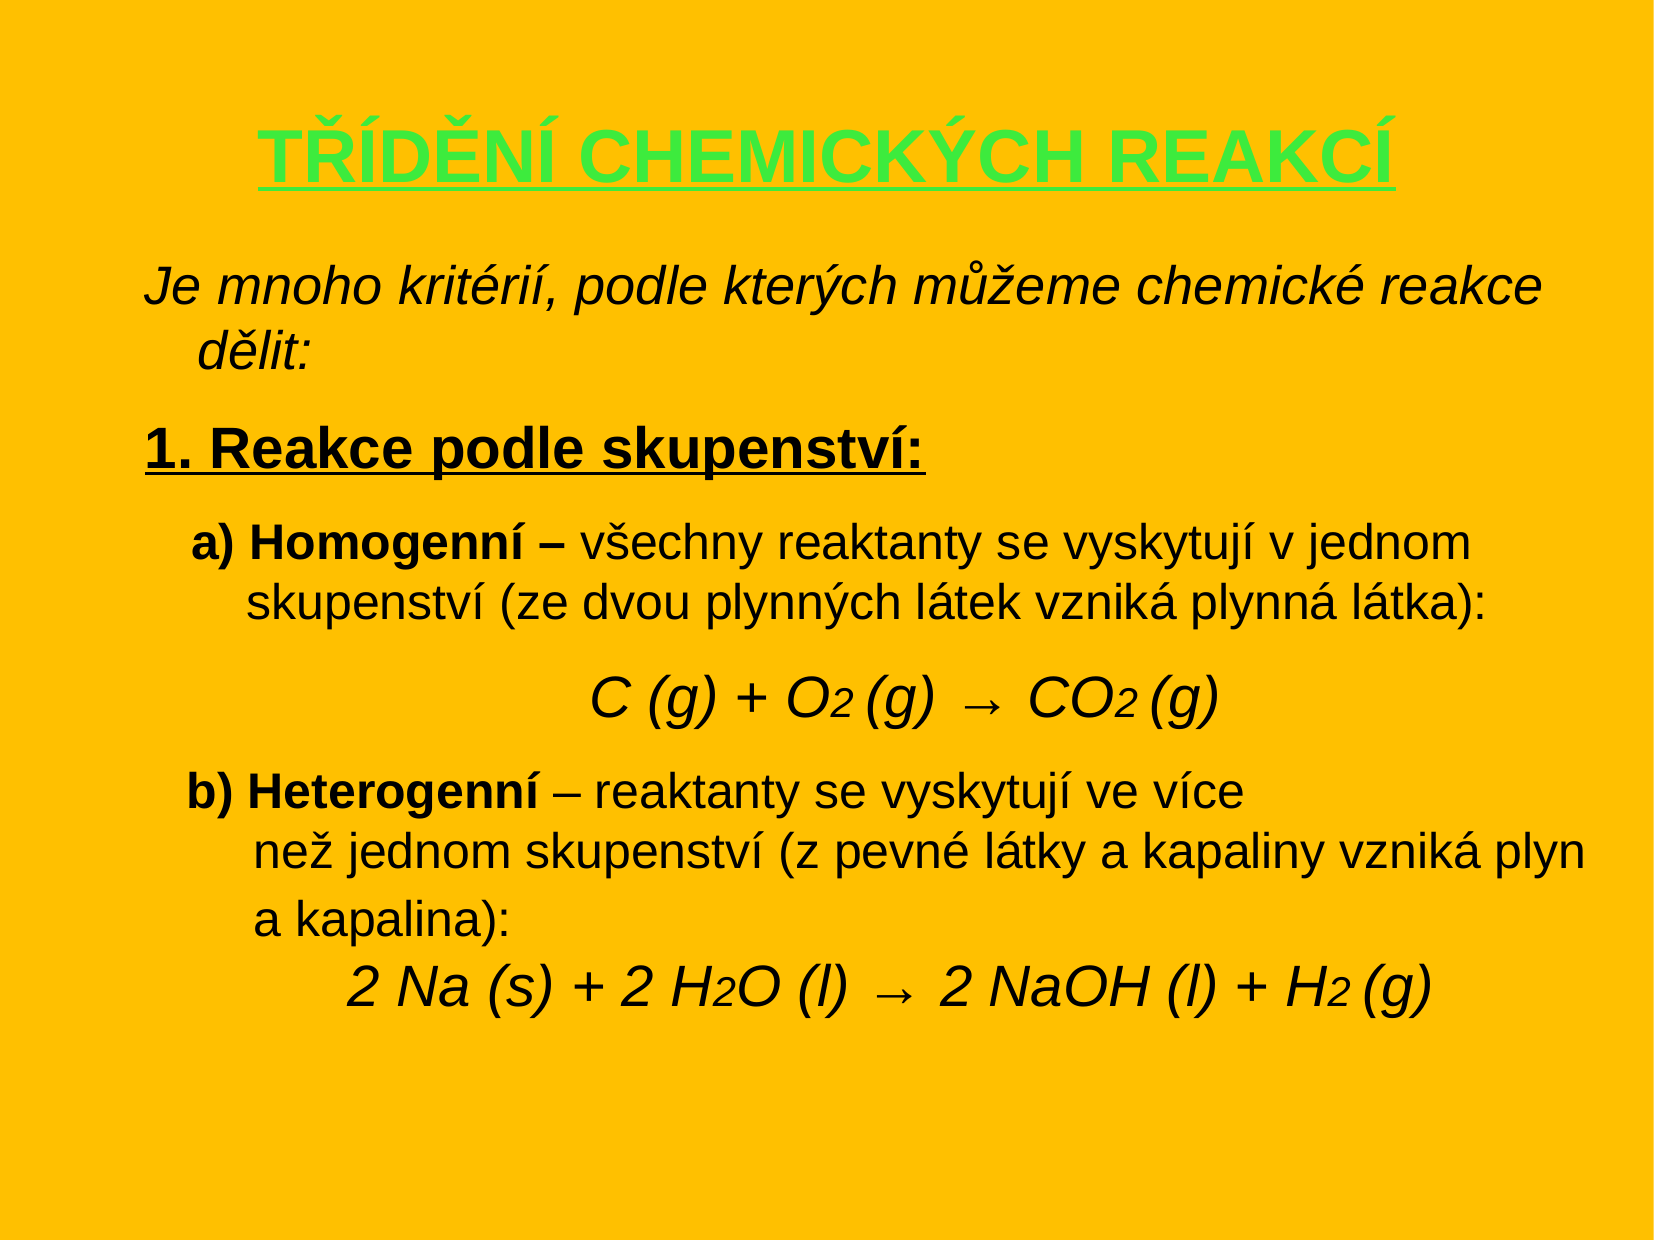

# TŘÍDĚNÍ CHEMICKÝCH REAKCÍ
Je mnoho kritérií, podle kterých můžeme chemické reakce dělit:
1. Reakce podle skupenství:
 a) Homogenní – všechny reaktanty se vyskytují v jednom skupenství (ze dvou plynných látek vzniká plynná látka):
 	 C (g) + O2 (g) → CO2 (g)
 b) Heterogenní – reaktanty se vyskytují ve více než jednom skupenství (z pevné látky a kapaliny vzniká plyn a kapalina): 					2 Na (s) + 2 H2O (l) → 2 NaOH (l) + H2 (g)